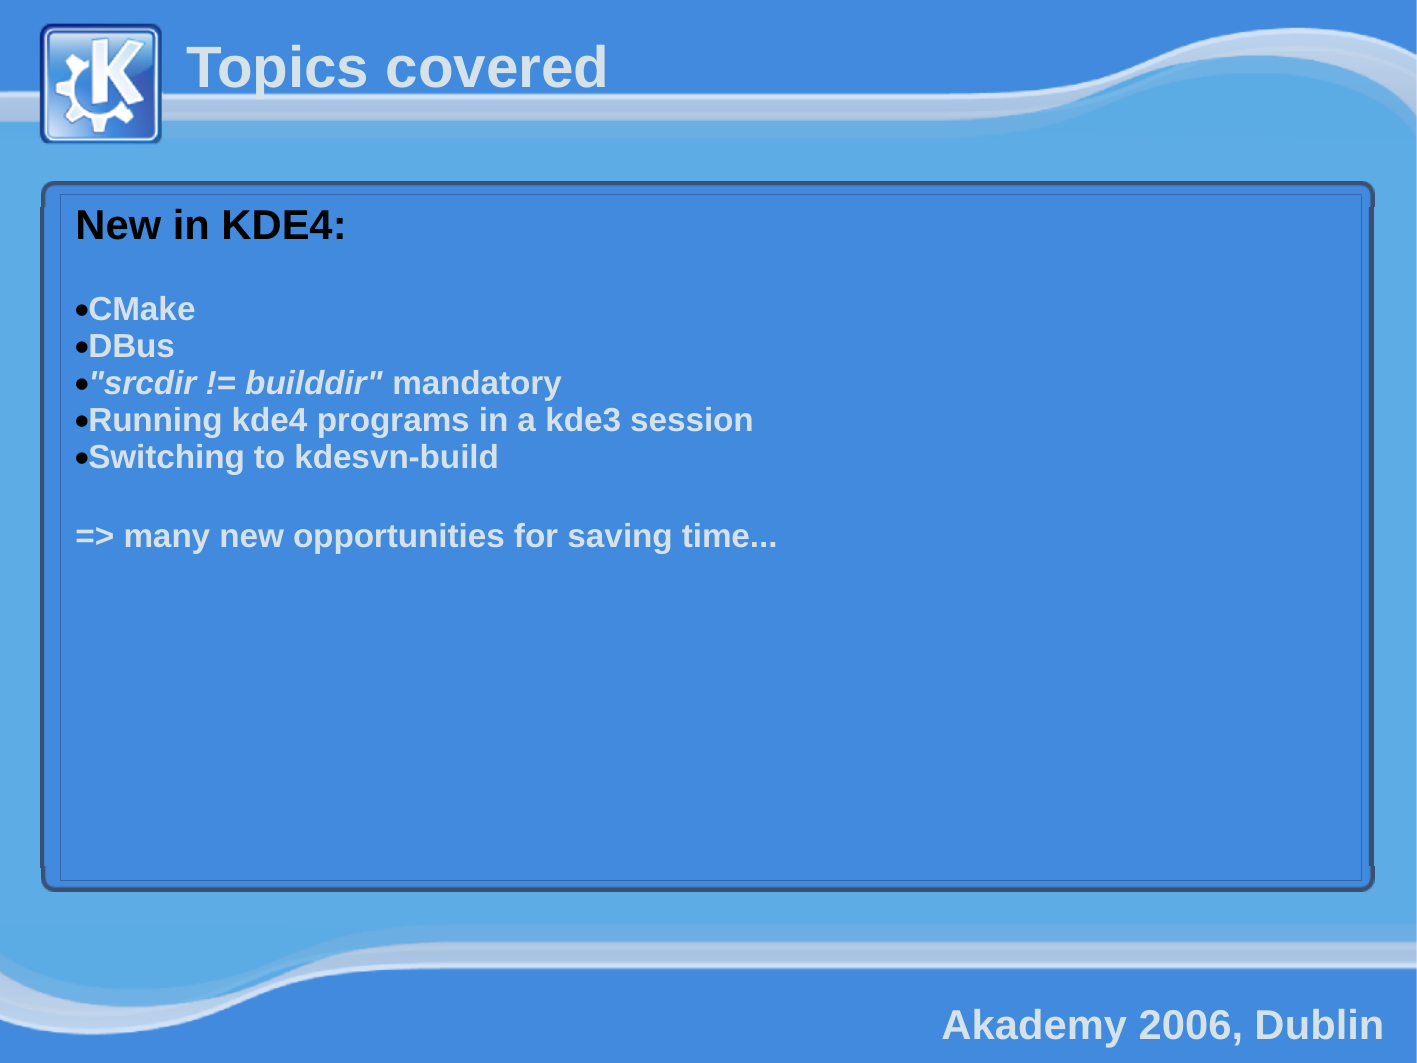

Topics covered
New in KDE4:
CMake
DBus
"srcdir != builddir" mandatory
Running kde4 programs in a kde3 session
Switching to kdesvn-build
=> many new opportunities for saving time...